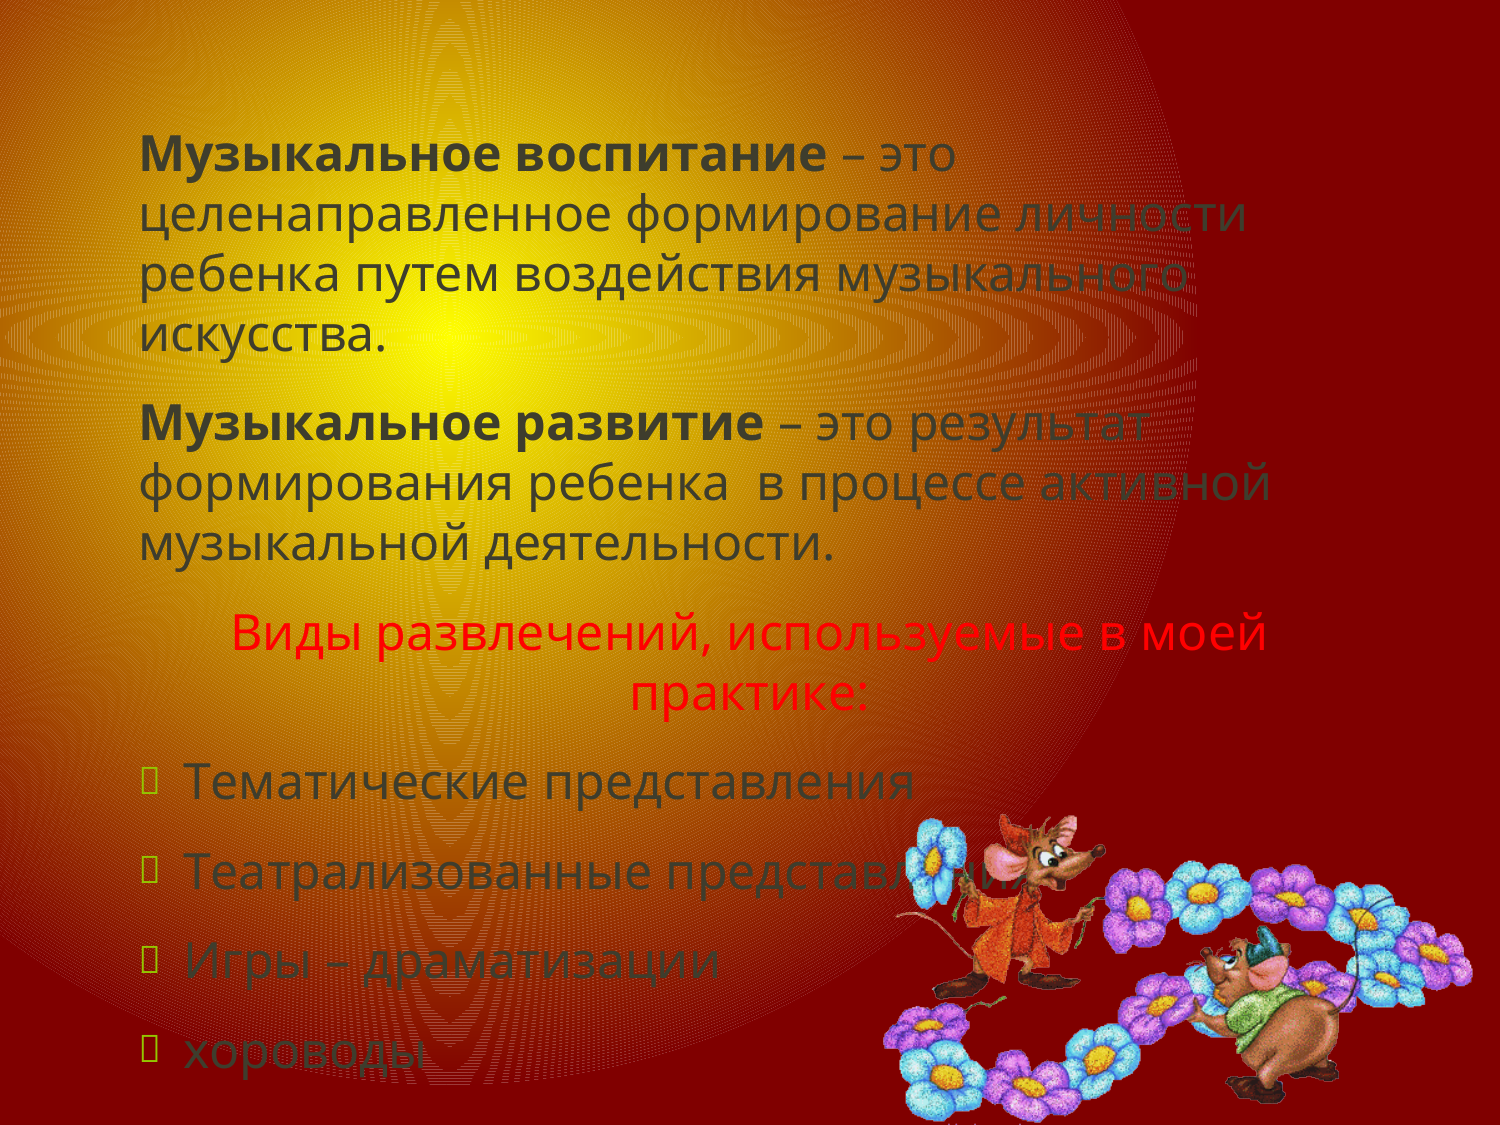

# Музыкальное воспитание – это целенаправленное формирование личности ребенка путем воздействия музыкального искусства.
Музыкальное развитие – это результат формирования ребенка в процессе активной музыкальной деятельности.
Виды развлечений, используемые в моей практике:
Тематические представления
Театрализованные представления
Игры – драматизации
хороводы